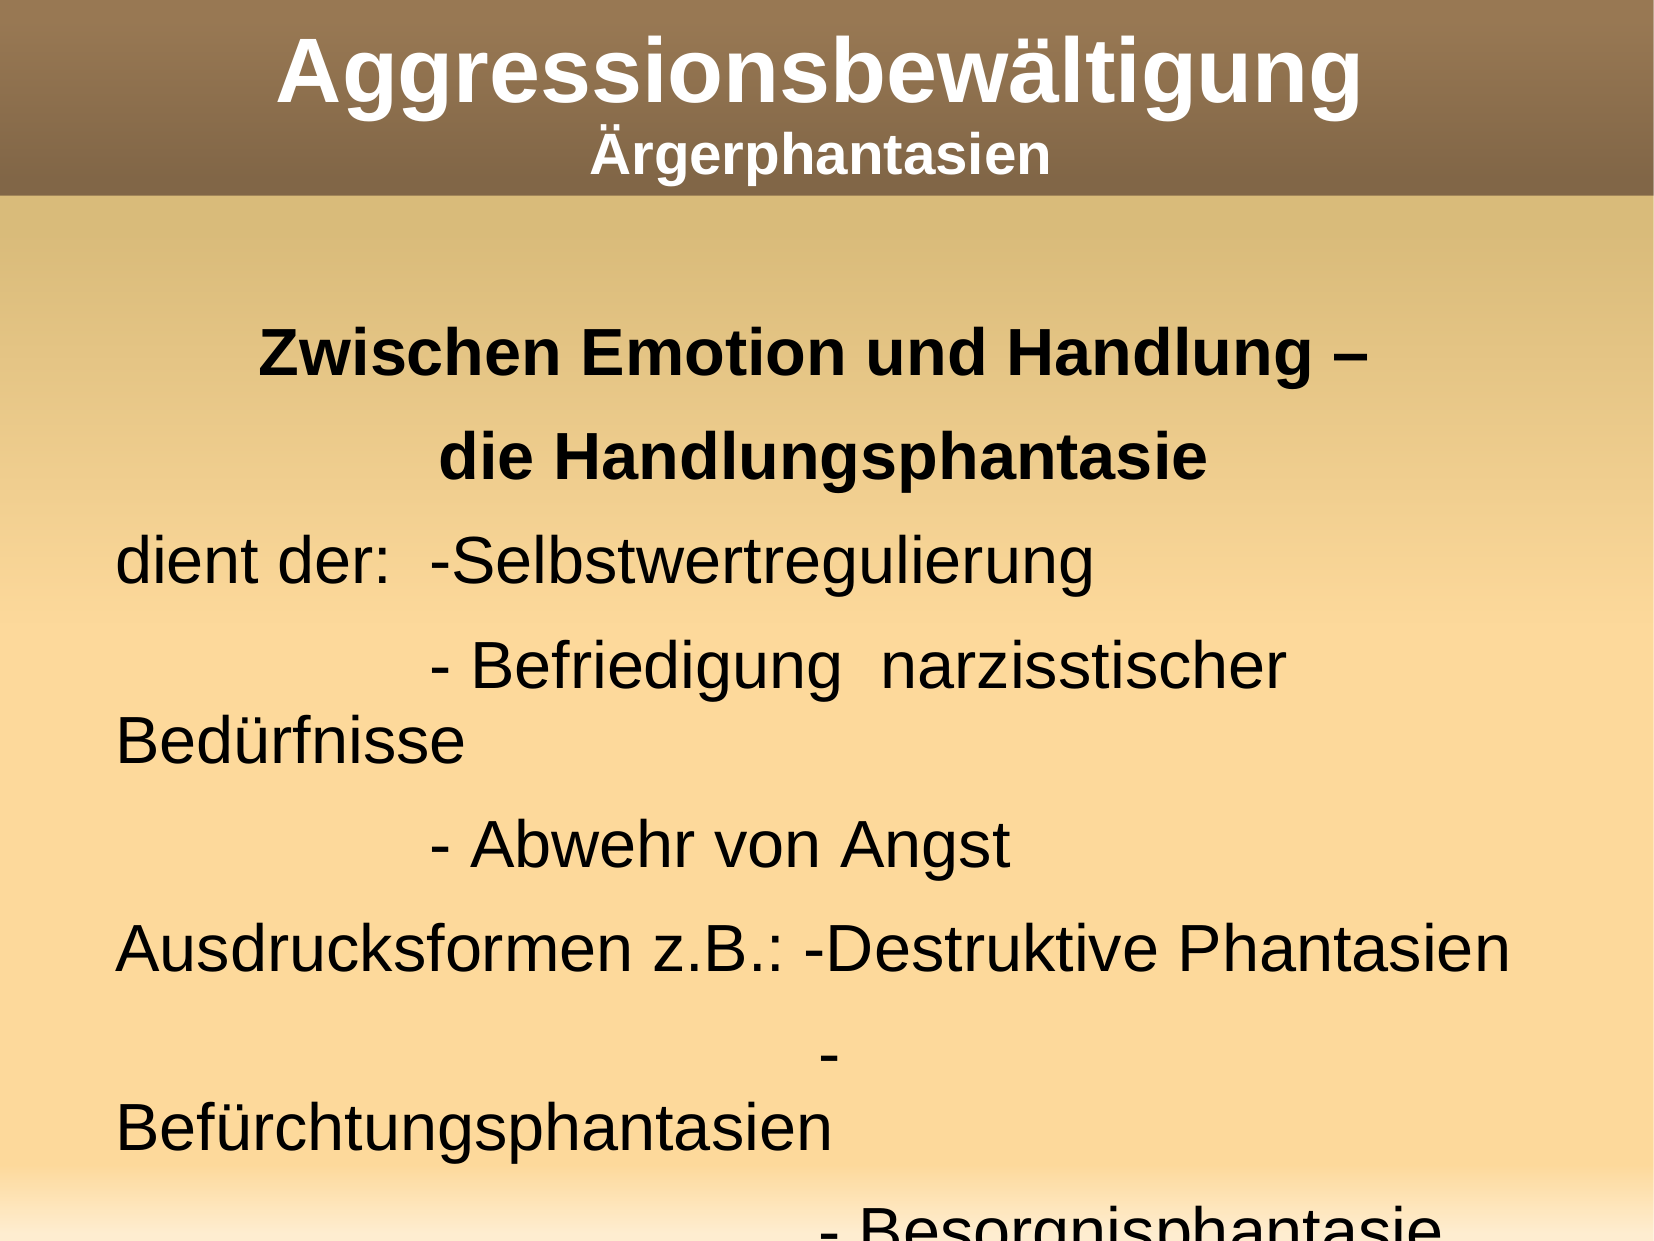

# Aggressionsbewältigung Ärgerphantasien
Zwischen Emotion und Handlung –
die Handlungsphantasie
dient der: -Selbstwertregulierung
 - Befriedigung narzisstischer Bedürfnisse
 - Abwehr von Angst
Ausdrucksformen z.B.: -Destruktive Phantasien
 - Befürchtungsphantasien
 - Besorgnisphantasie